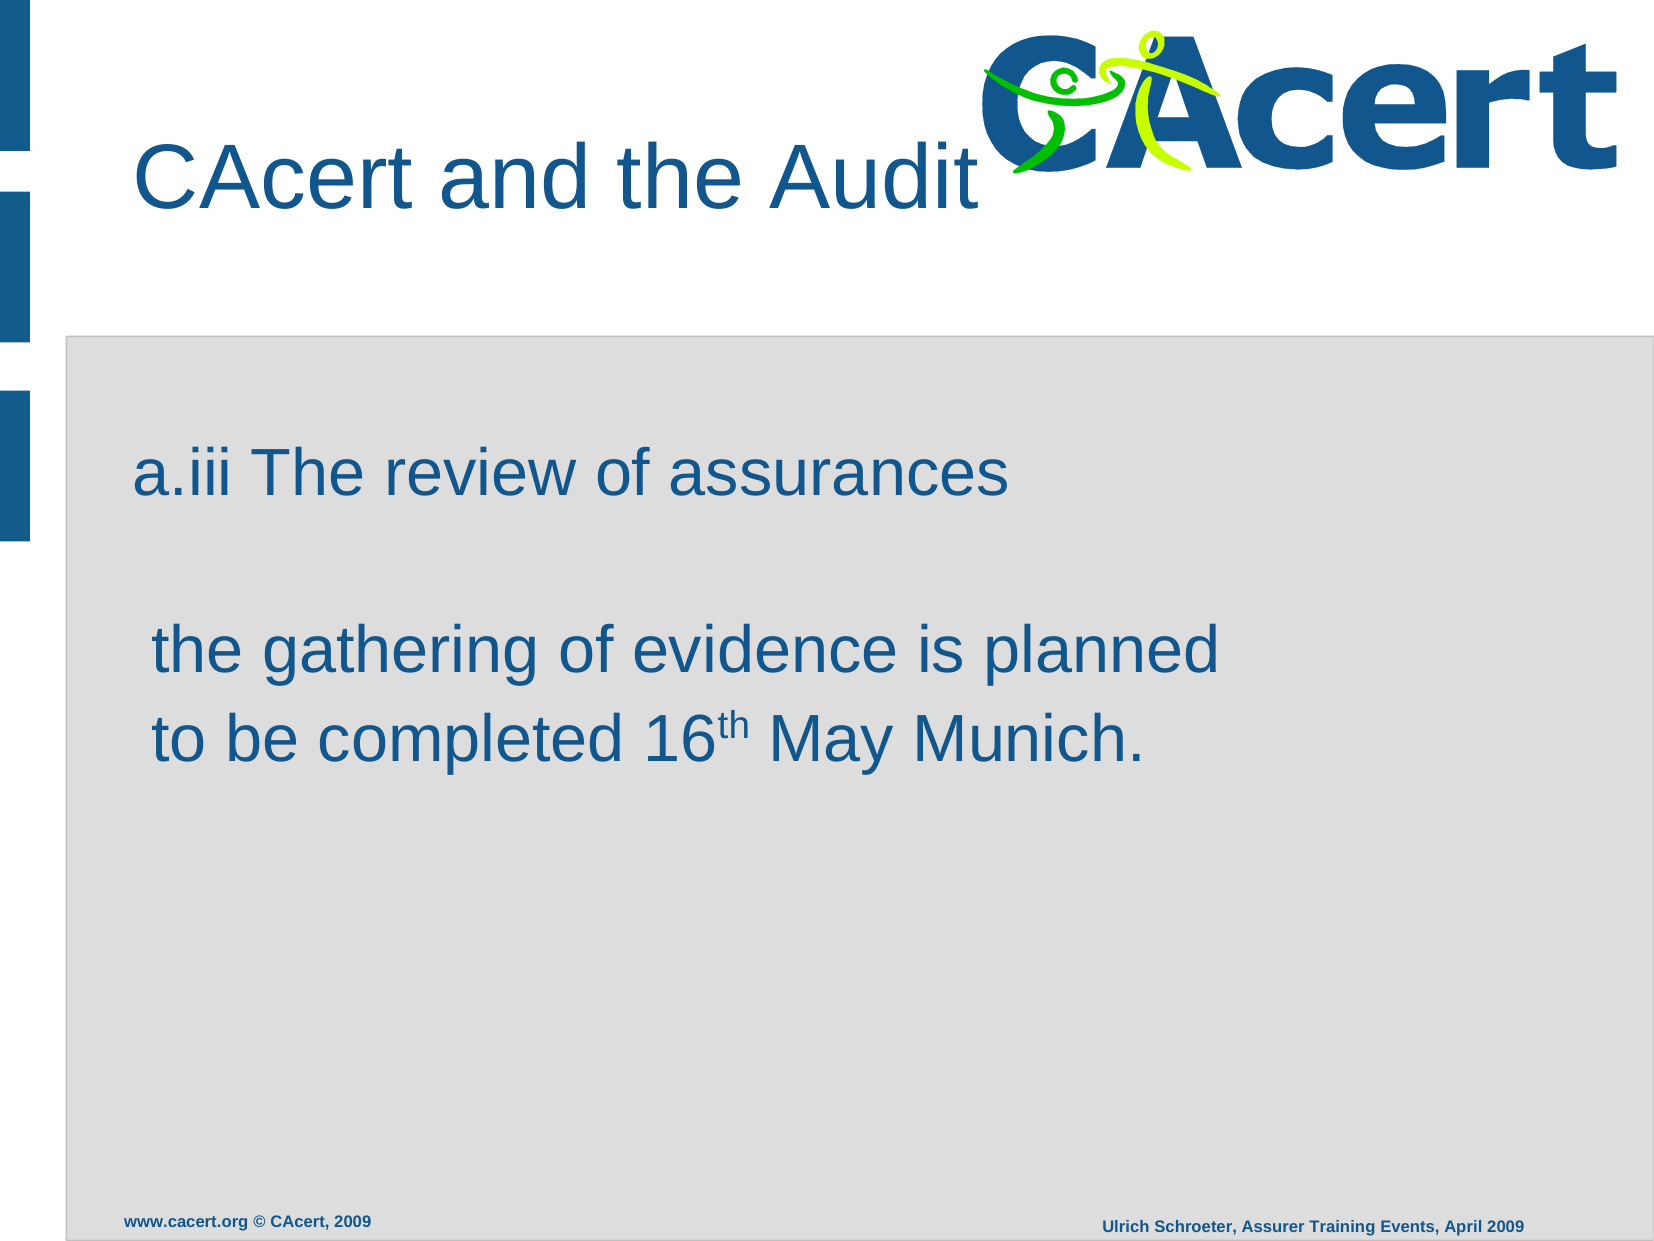

CAcert and the Audit
a.iii The review of assurances
 the gathering of evidence is planned
 to be completed 16th May Munich.